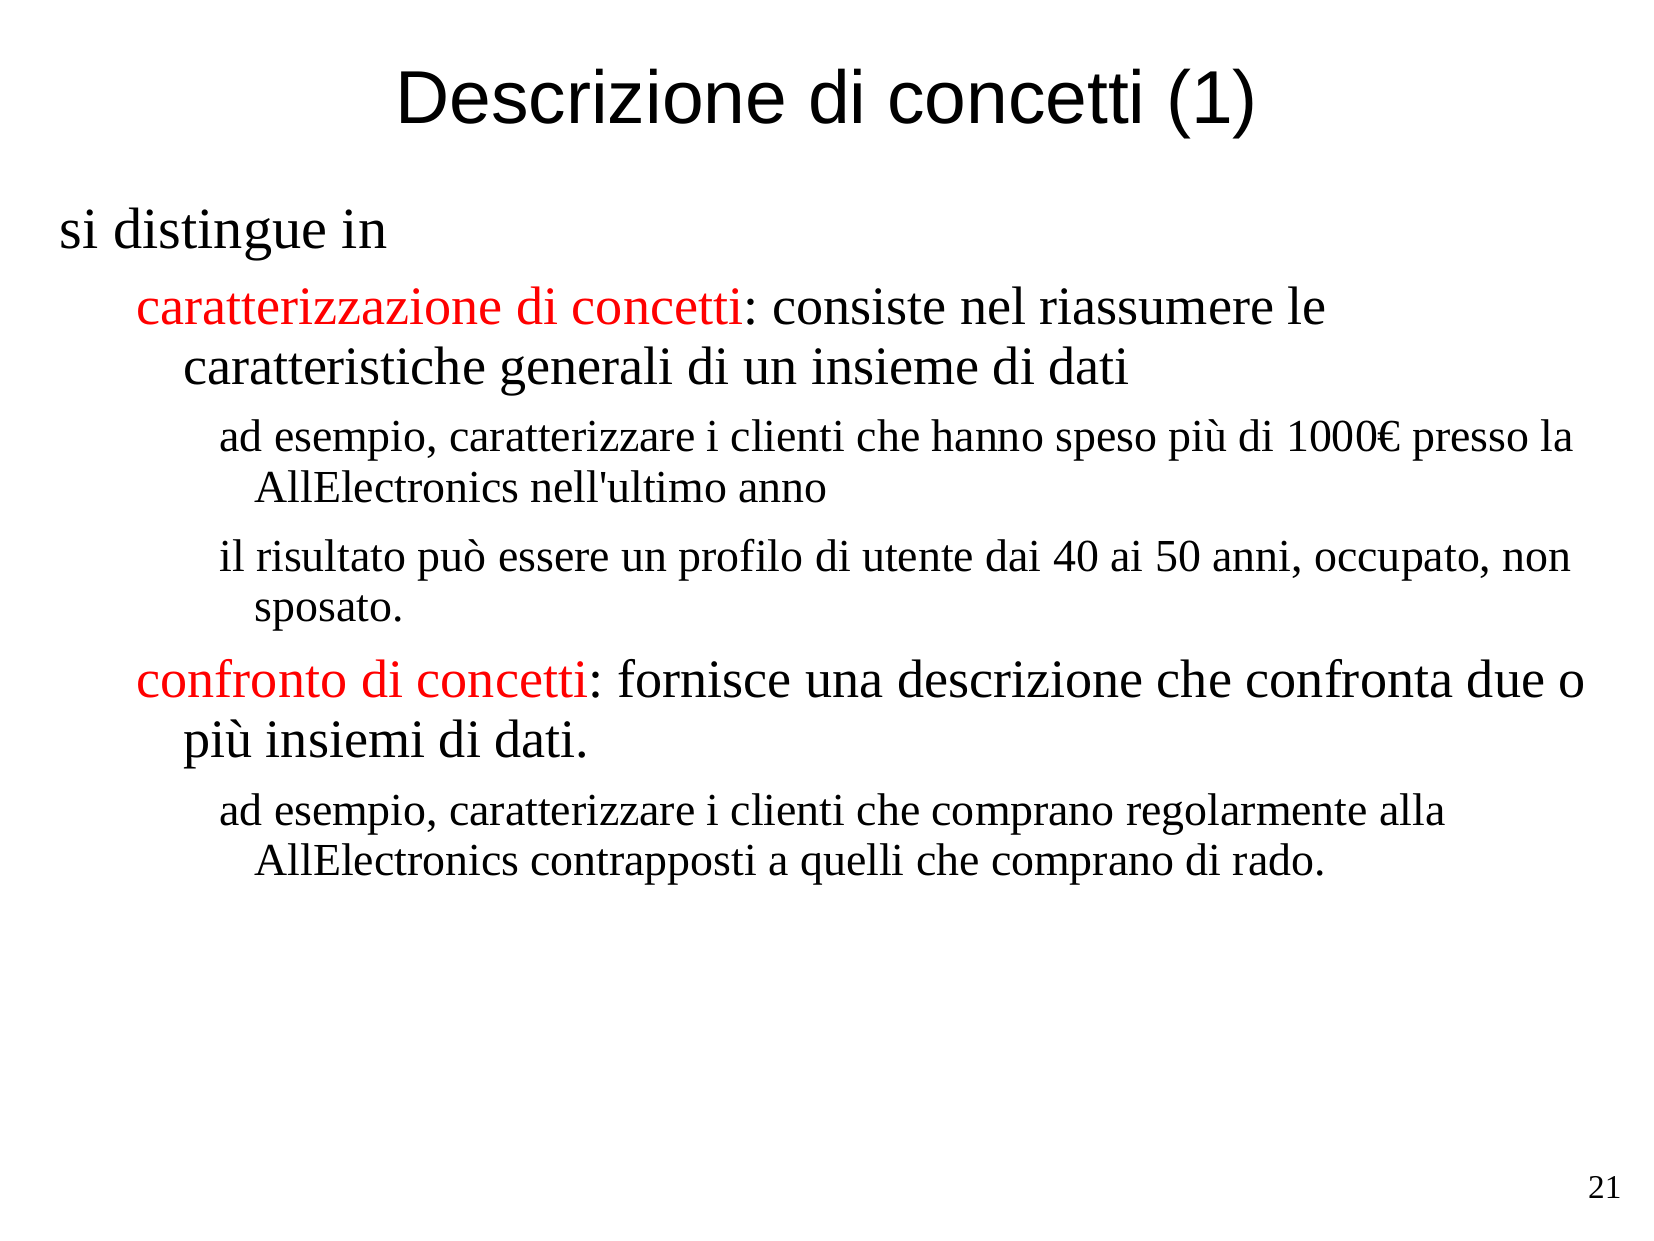

# Descrizione di concetti (1)
si distingue in
caratterizzazione di concetti: consiste nel riassumere le caratteristiche generali di un insieme di dati
ad esempio, caratterizzare i clienti che hanno speso più di 1000€ presso la AllElectronics nell'ultimo anno
il risultato può essere un profilo di utente dai 40 ai 50 anni, occupato, non sposato.
confronto di concetti: fornisce una descrizione che confronta due o più insiemi di dati.
ad esempio, caratterizzare i clienti che comprano regolarmente alla AllElectronics contrapposti a quelli che comprano di rado.